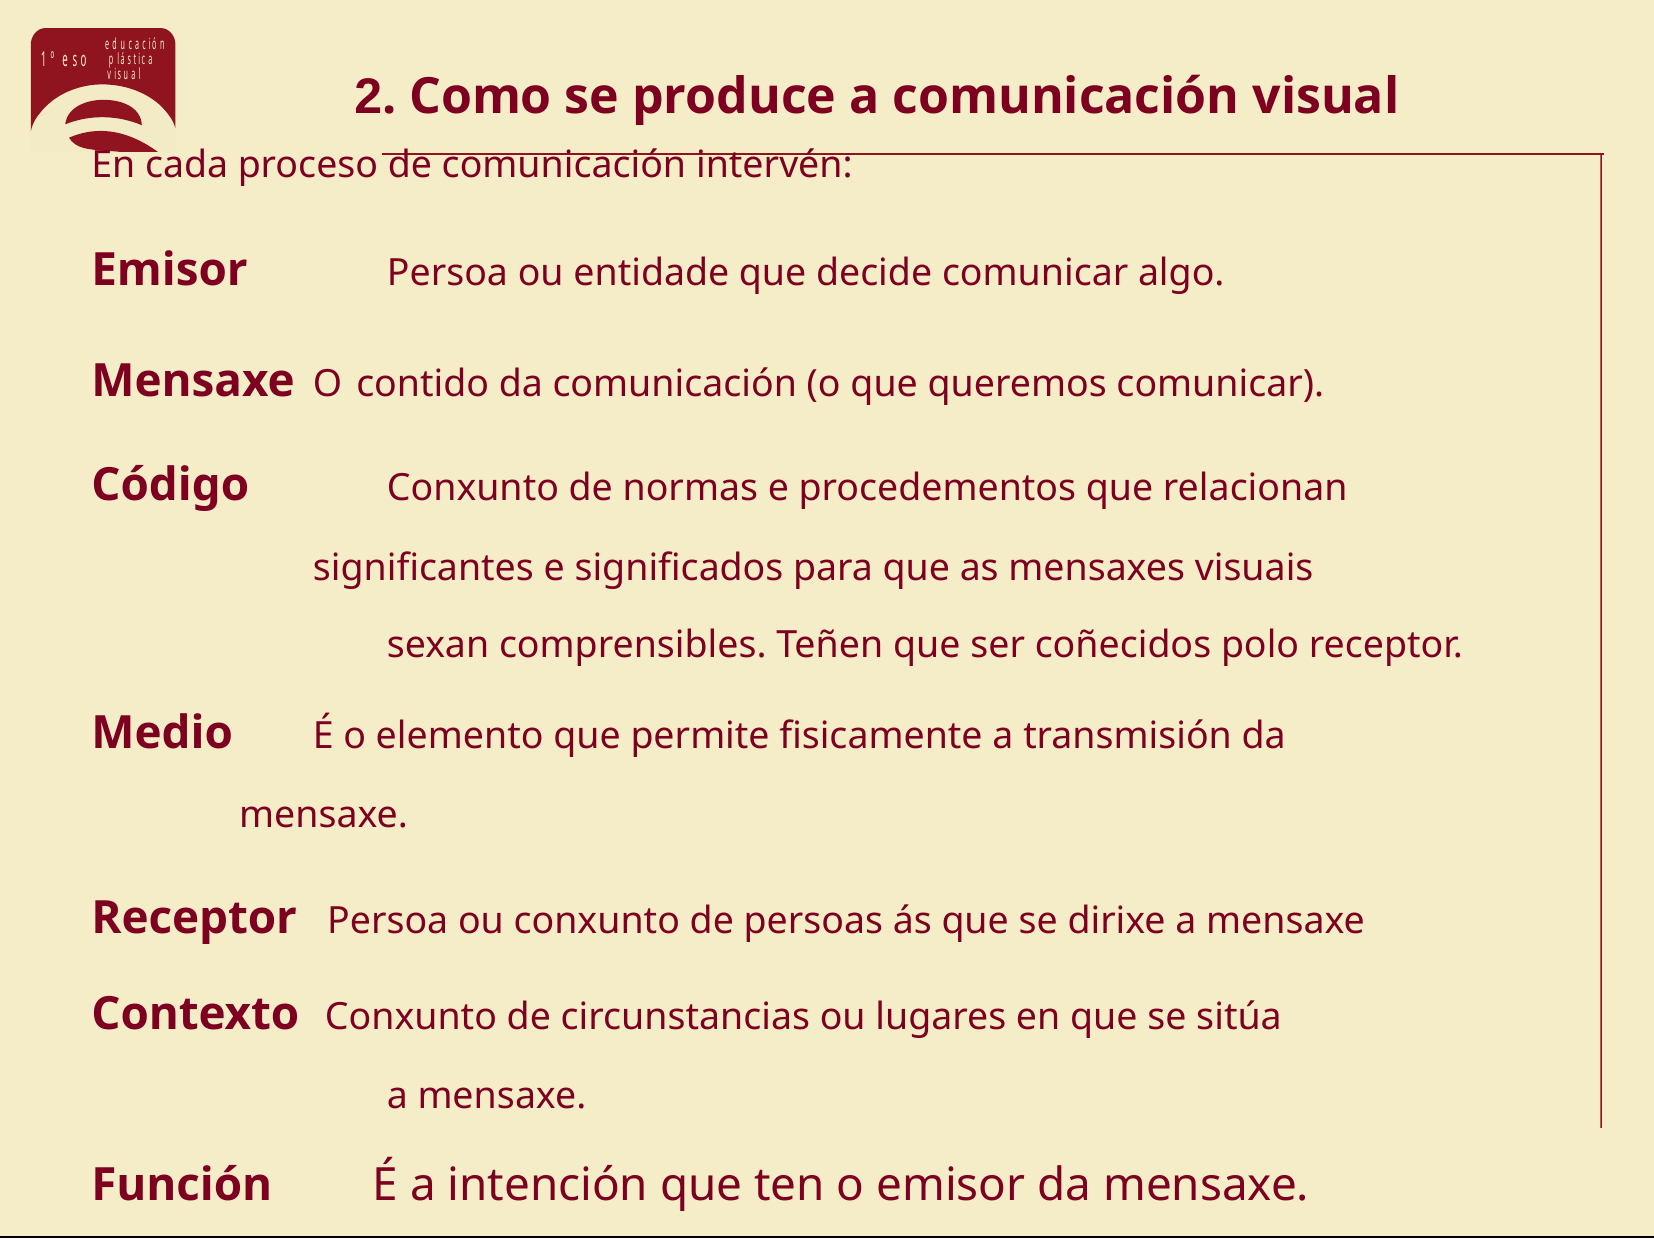

2. Como se produce a comunicación visual
	En cada proceso de comunicación intervén:
	Emisor		Persoa ou entidade que decide comunicar algo.
	Mensaxe 	O contido da comunicación (o que queremos comunicar).
	Código		Conxunto de normas e procedementos que relacionan 							significantes e significados para que as mensaxes visuais
					sexan comprensibles. Teñen que ser coñecidos polo receptor.
	Medio		É o elemento que permite fisicamente a transmisión da 							mensaxe.
	Receptor	 Persoa ou conxunto de persoas ás que se dirixe a mensaxe
	Contexto 	 Conxunto de circunstancias ou lugares en que se sitúa
					a mensaxe.
	Función	 É a intención que ten o emisor da mensaxe.
#